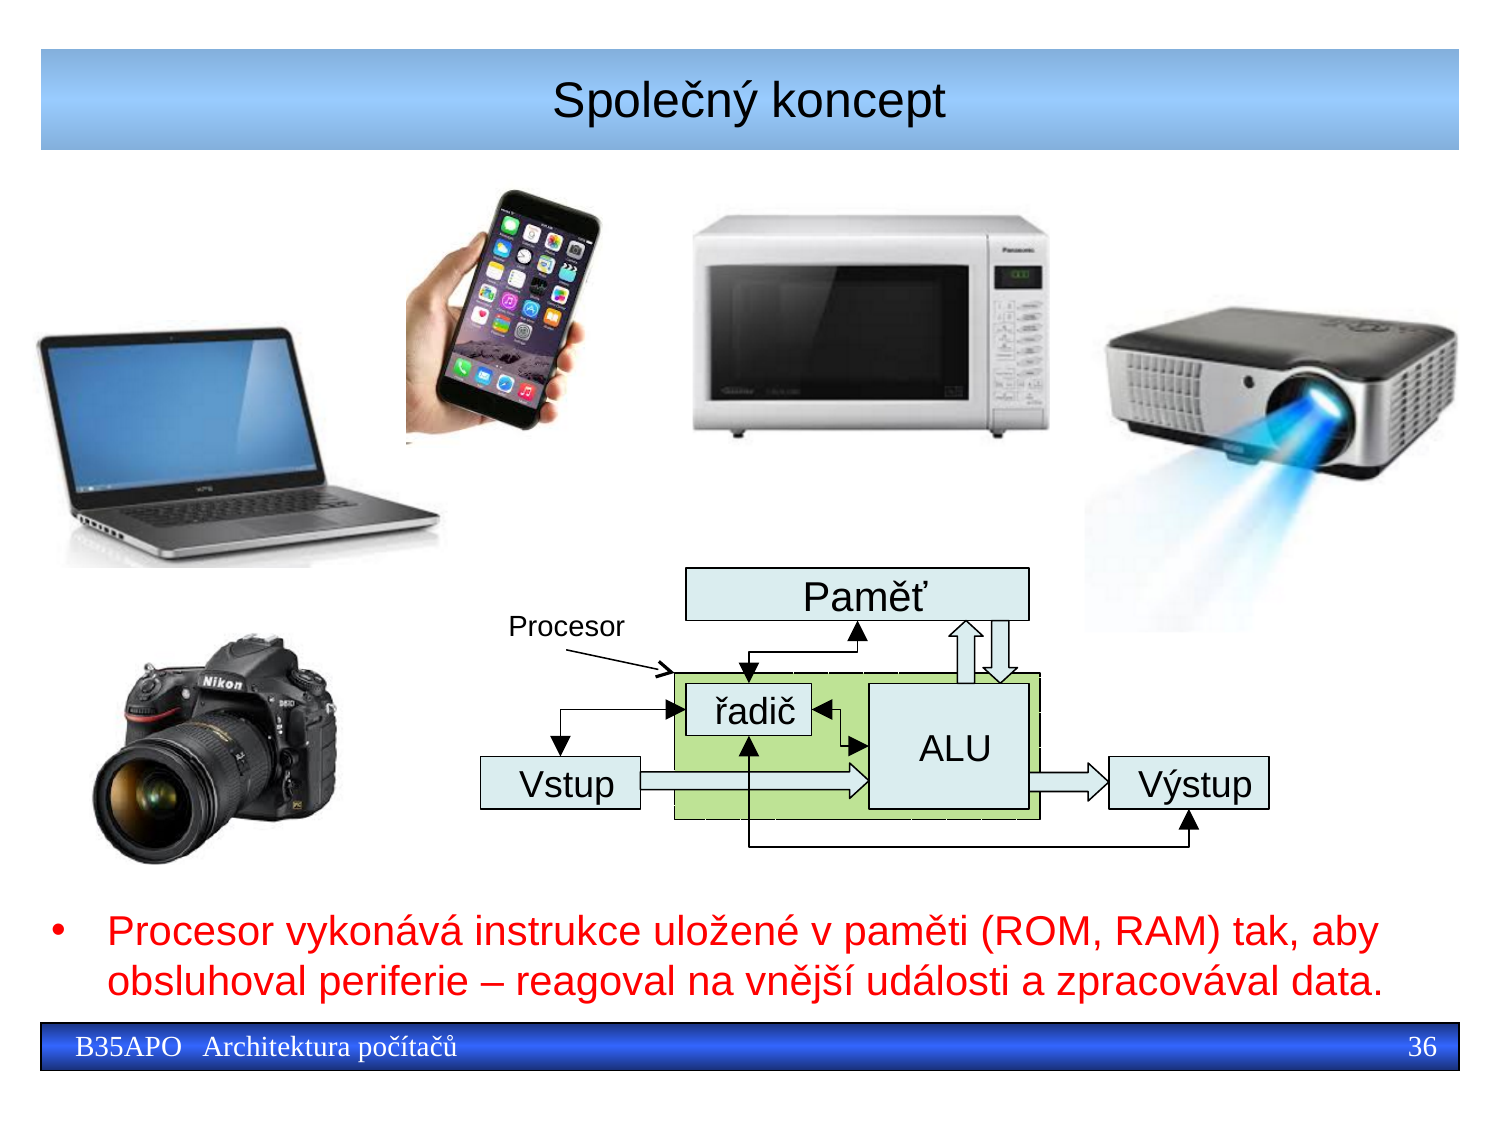

# Společný koncept
Paměť
Procesor
řadič
ALU
Vstup
Výstup
Procesor vykonává instrukce uložené v paměti (ROM, RAM) tak, aby obsluhoval periferie – reagoval na vnější události a zpracovával data.
B35APO Architektura počítačů
36